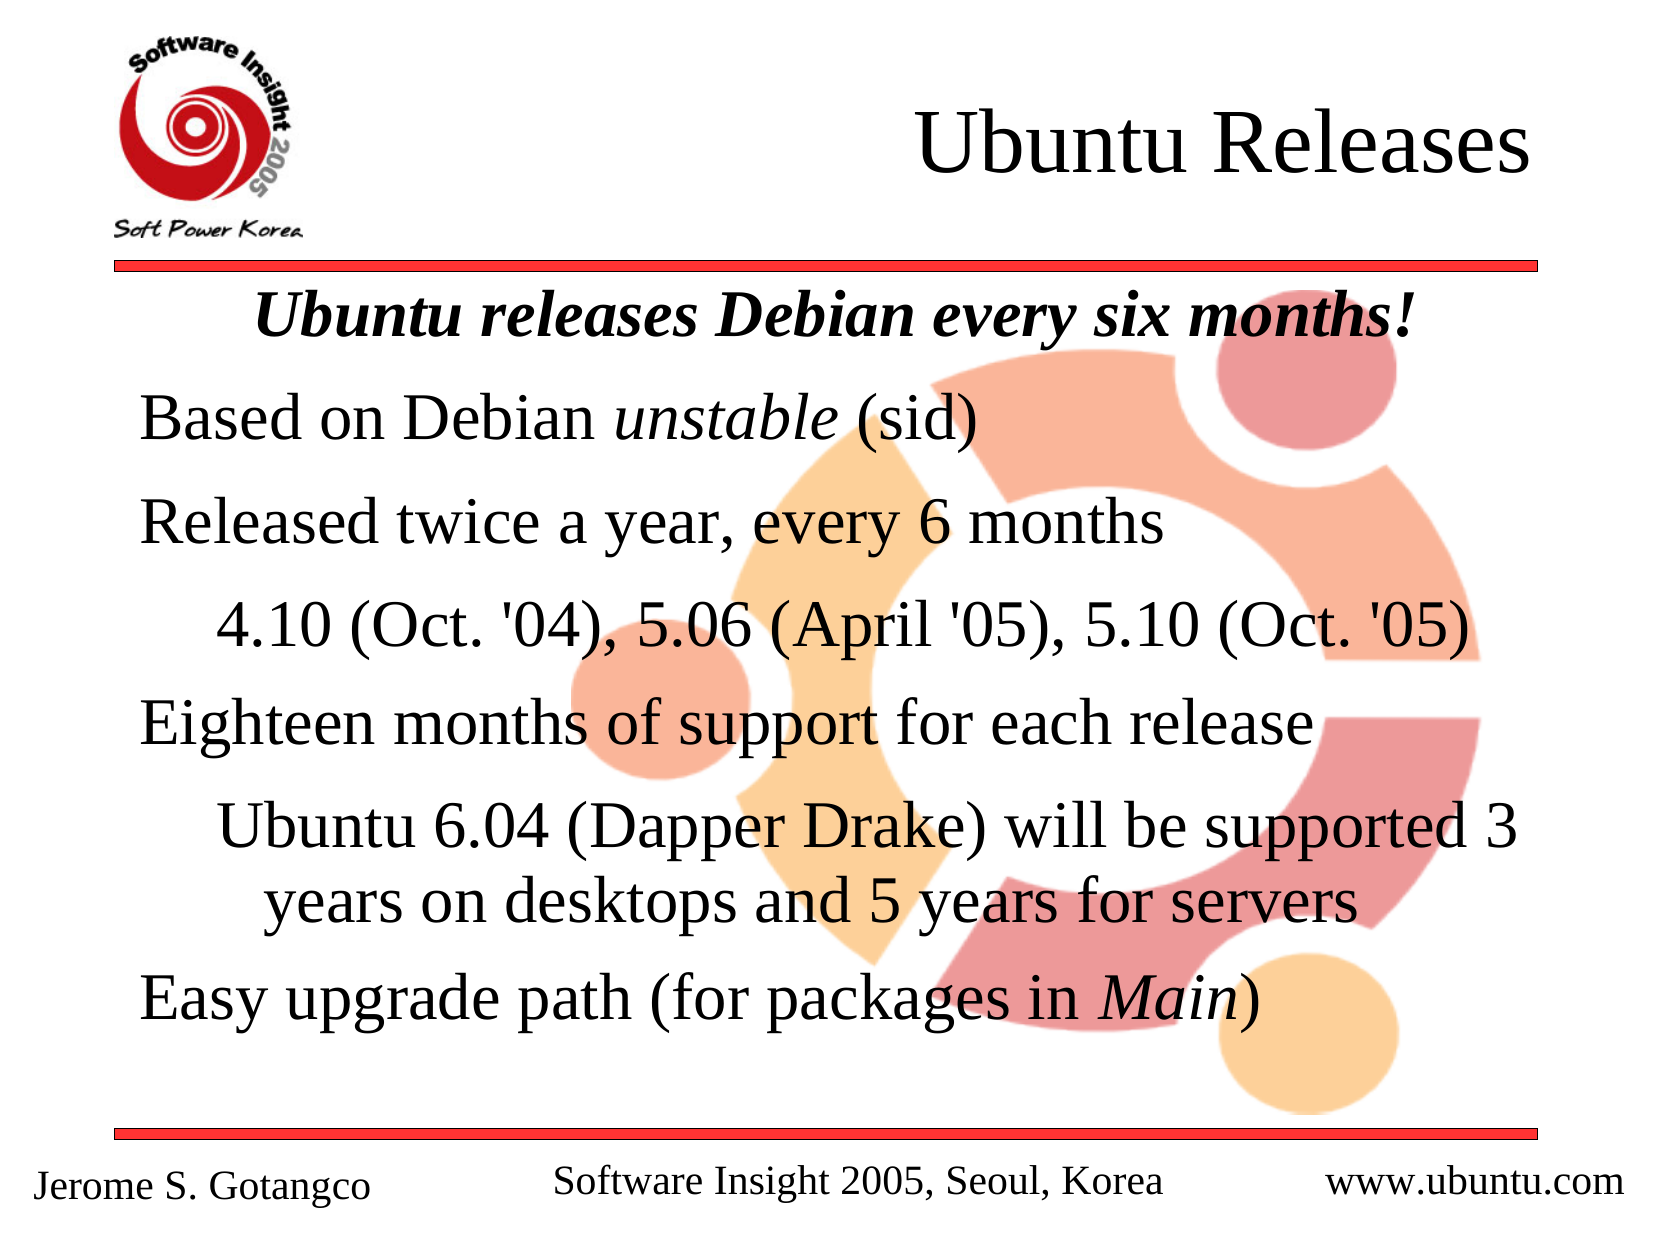

# Ubuntu Releases
Ubuntu releases Debian every six months!
Based on Debian unstable (sid)
Released twice a year, every 6 months
4.10 (Oct. '04), 5.06 (April '05), 5.10 (Oct. '05)
Eighteen months of support for each release
Ubuntu 6.04 (Dapper Drake) will be supported 3 years on desktops and 5 years for servers
Easy upgrade path (for packages in Main)